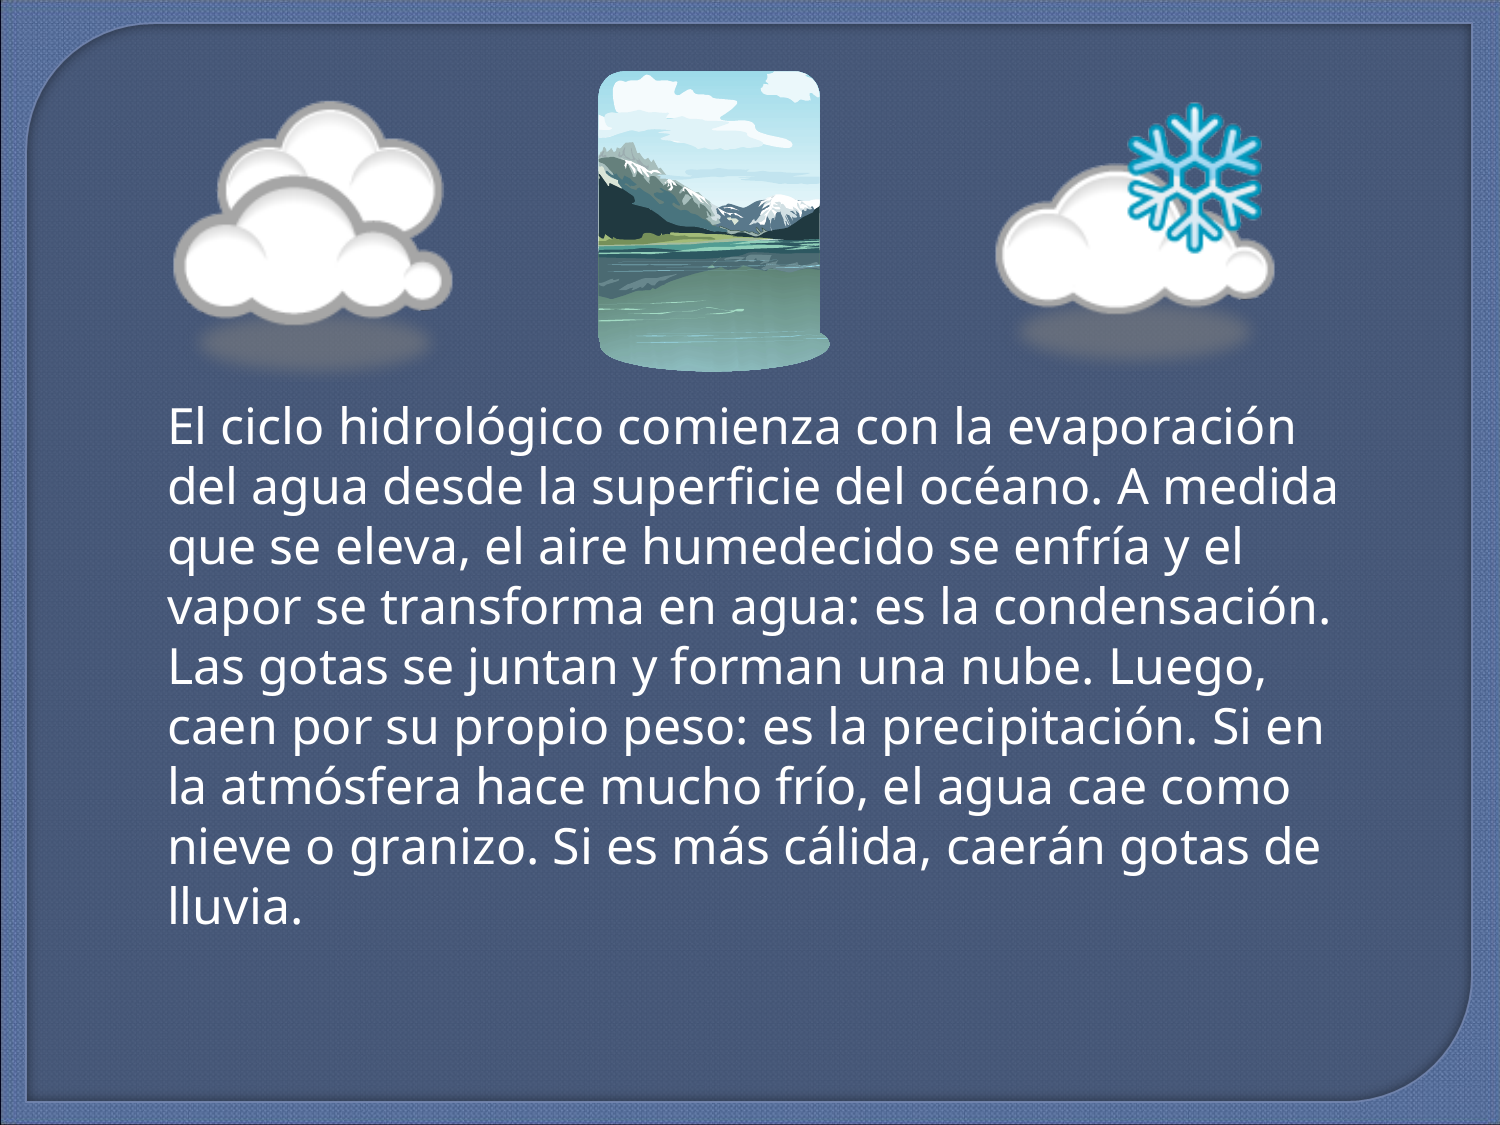

El ciclo hidrológico comienza con la evaporación del agua desde la superficie del océano. A medida que se eleva, el aire humedecido se enfría y el vapor se transforma en agua: es la condensación. Las gotas se juntan y forman una nube. Luego, caen por su propio peso: es la precipitación. Si en la atmósfera hace mucho frío, el agua cae como nieve o granizo. Si es más cálida, caerán gotas de lluvia.